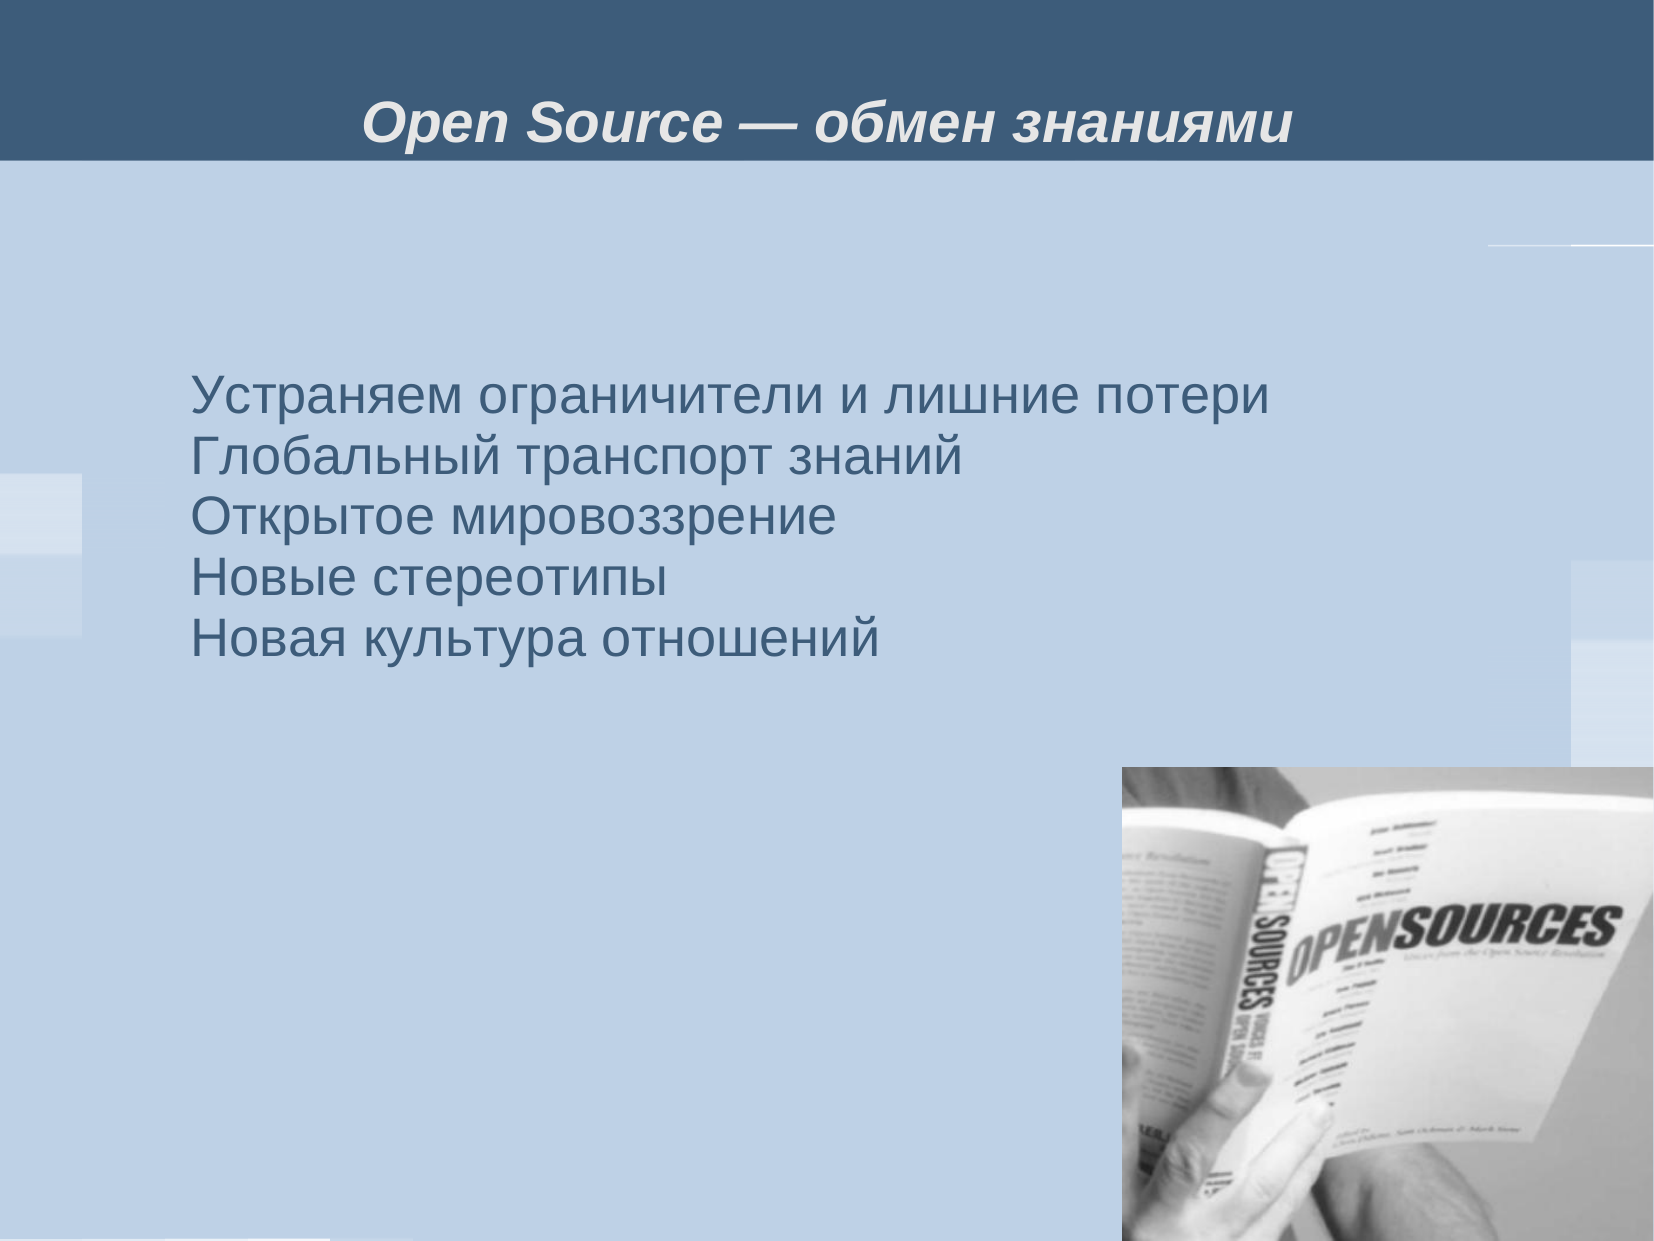

# Open Source — обмен знаниями
Устраняем ограничители и лишние потери
Глобальный транспорт знаний
Открытое мировоззрение
Новые стереотипы
Новая культура отношений